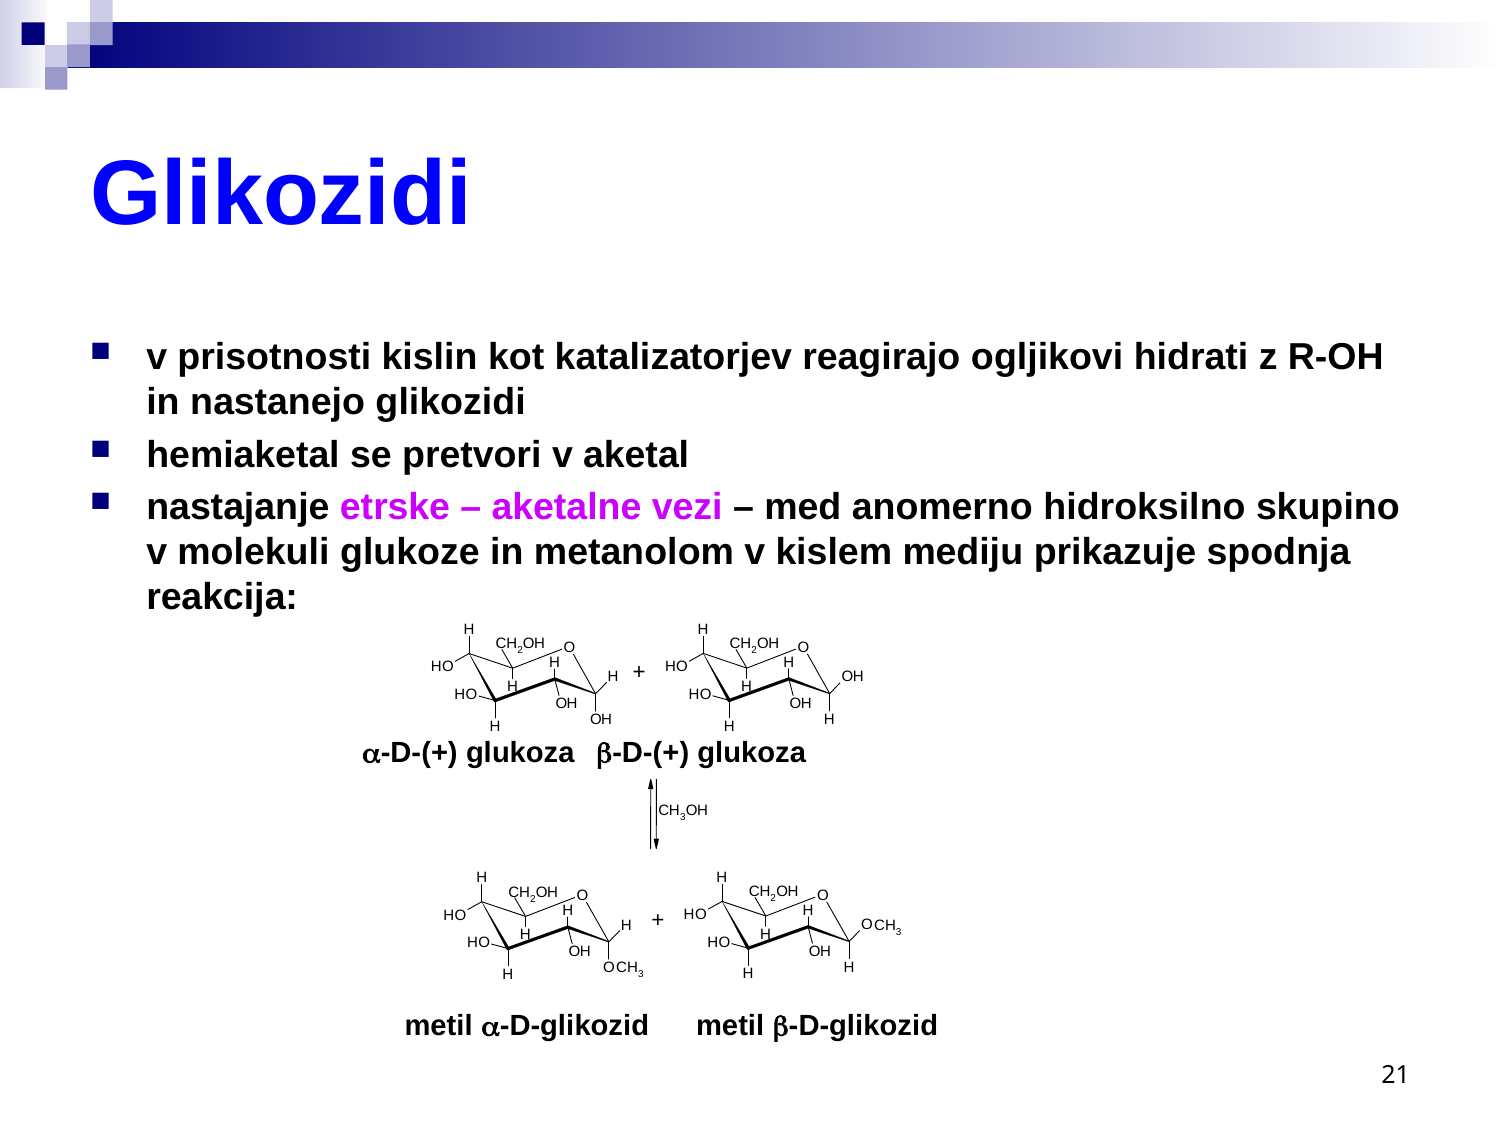

# Glikozidi
v prisotnosti kislin kot katalizatorjev reagirajo ogljikovi hidrati z R-OH in nastanejo glikozidi
hemiaketal se pretvori v aketal
nastajanje etrske – aketalne vezi – med anomerno hidroksilno skupino v molekuli glukoze in metanolom v kislem mediju prikazuje spodnja reakcija:
 -D-(+) glukoza	-D-(+) glukoza
 metil -D-glikozid	 metil -D-glikozid